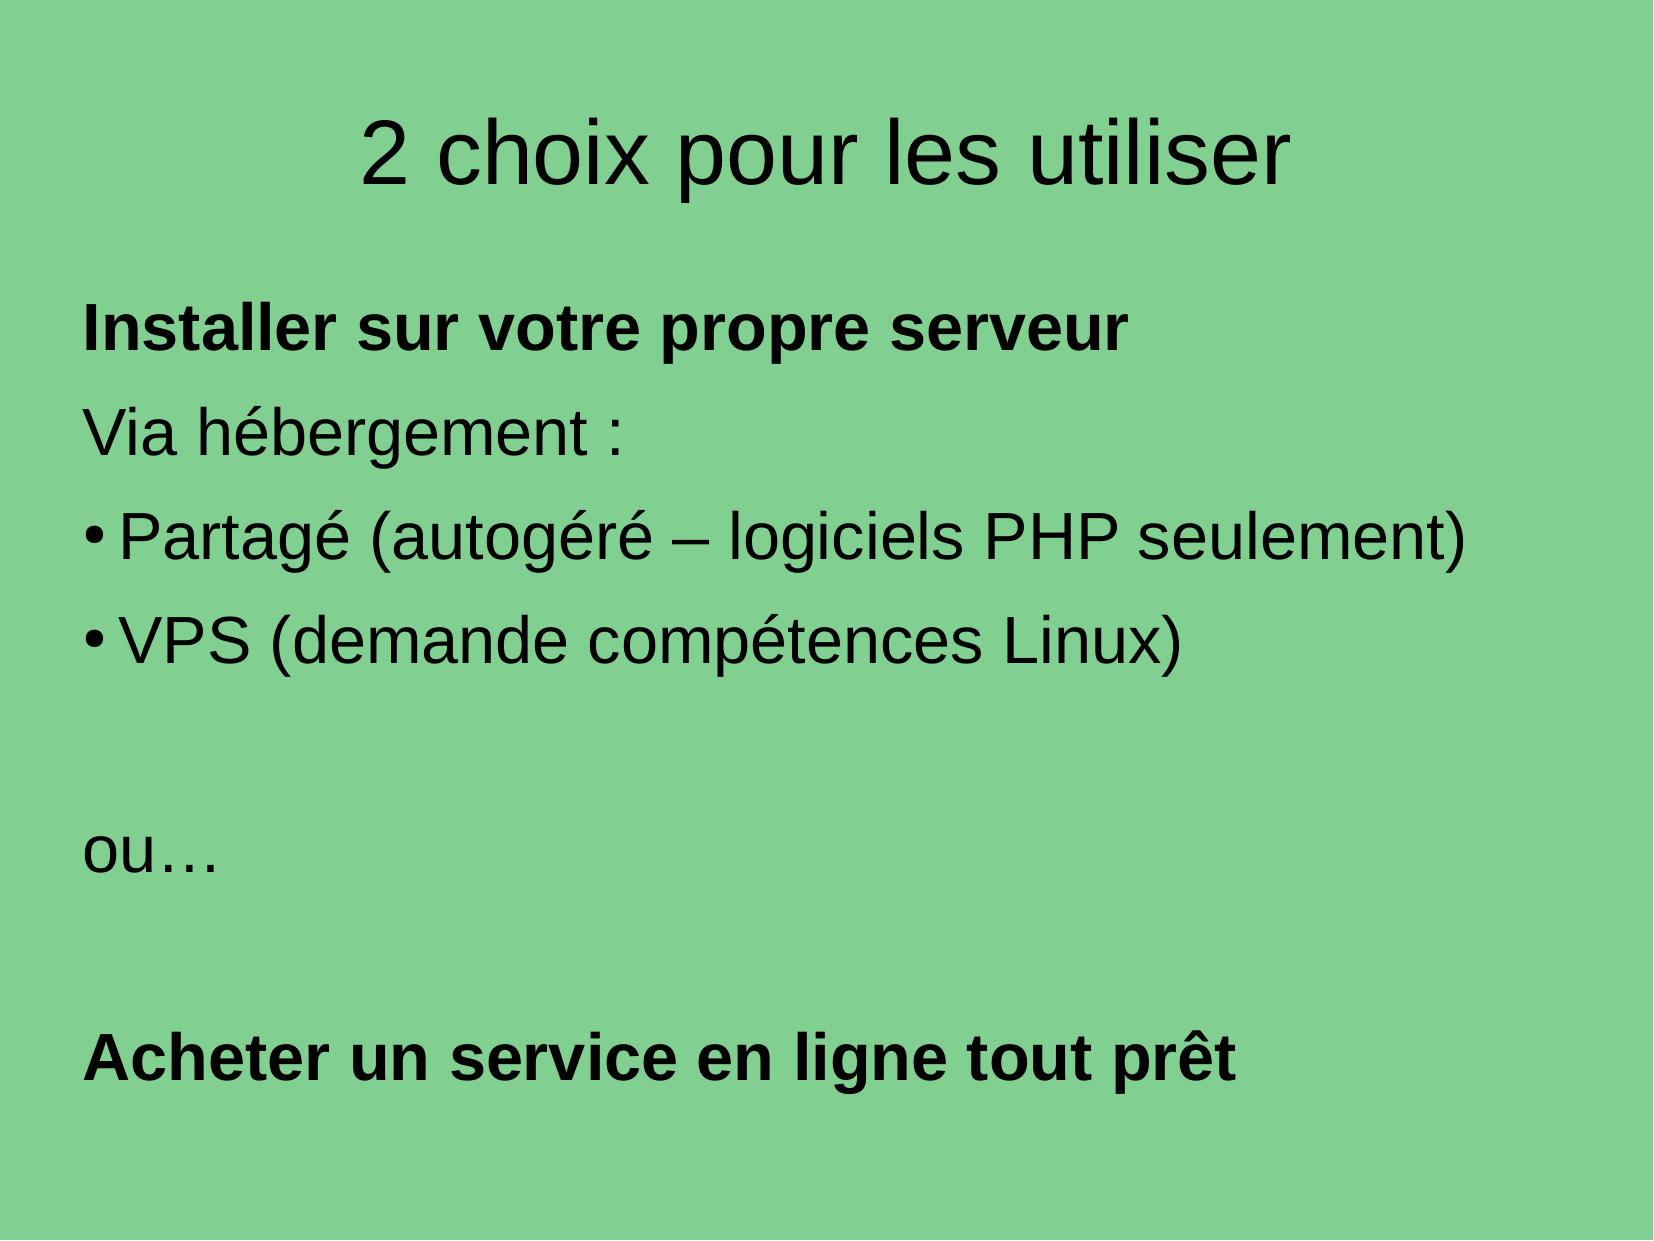

# 2 choix pour les utiliser
Installer sur votre propre serveur
Via hébergement :
Partagé (autogéré – logiciels PHP seulement)
VPS (demande compétences Linux)
ou…
Acheter un service en ligne tout prêt